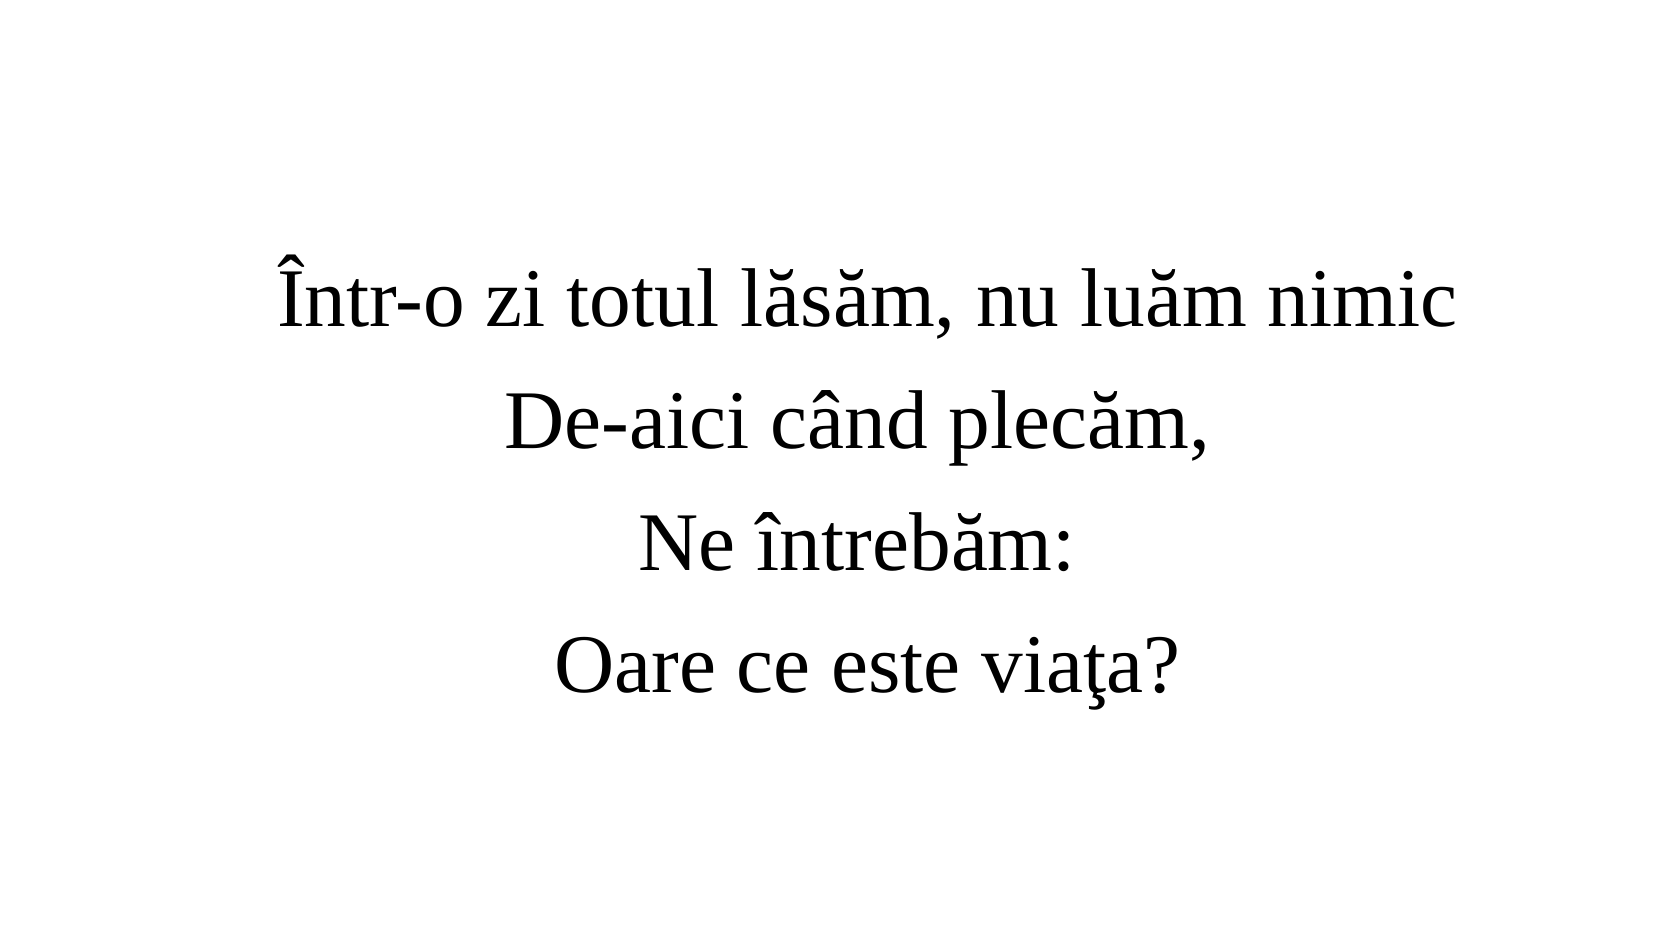

# Într-o zi totul lăsăm, nu luăm nimic
De-aici când plecăm,
Ne întrebăm:
Oare ce este viaţa?